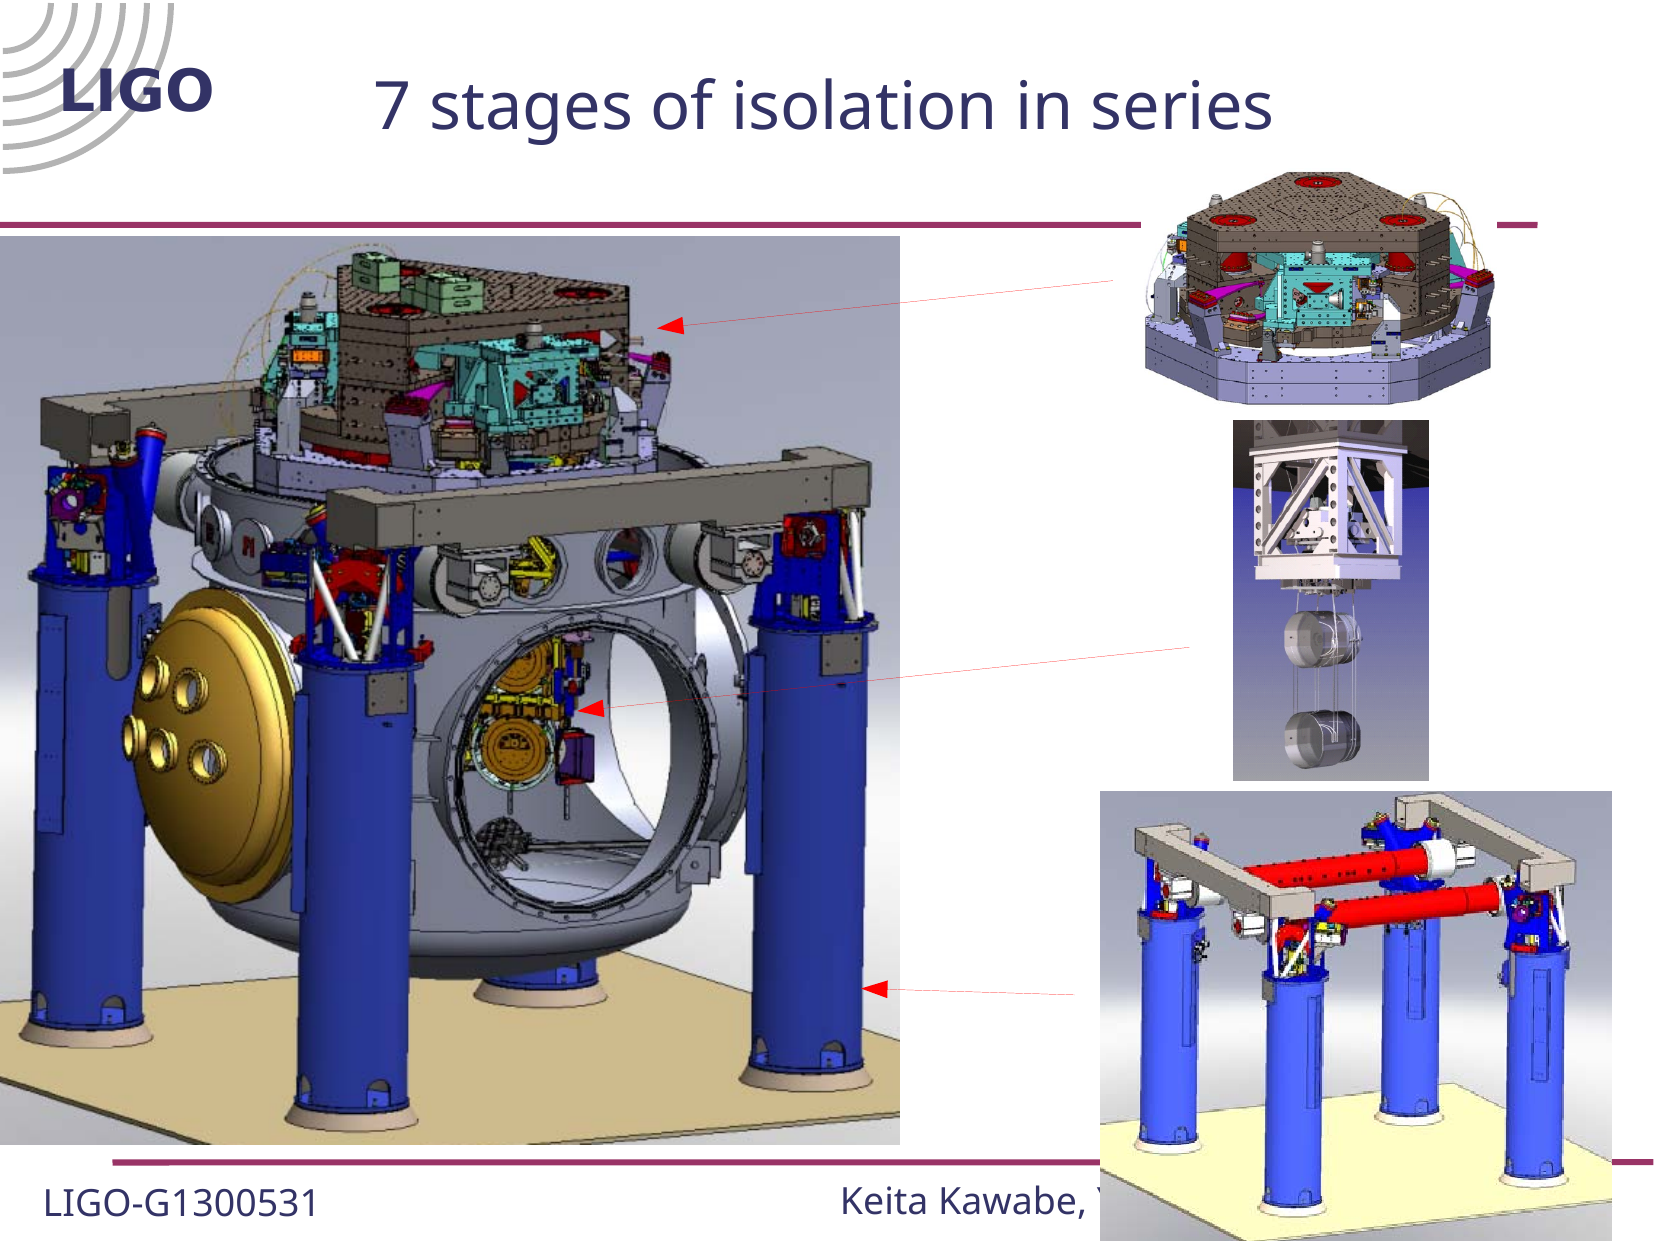

# 7 stages of isolation in series